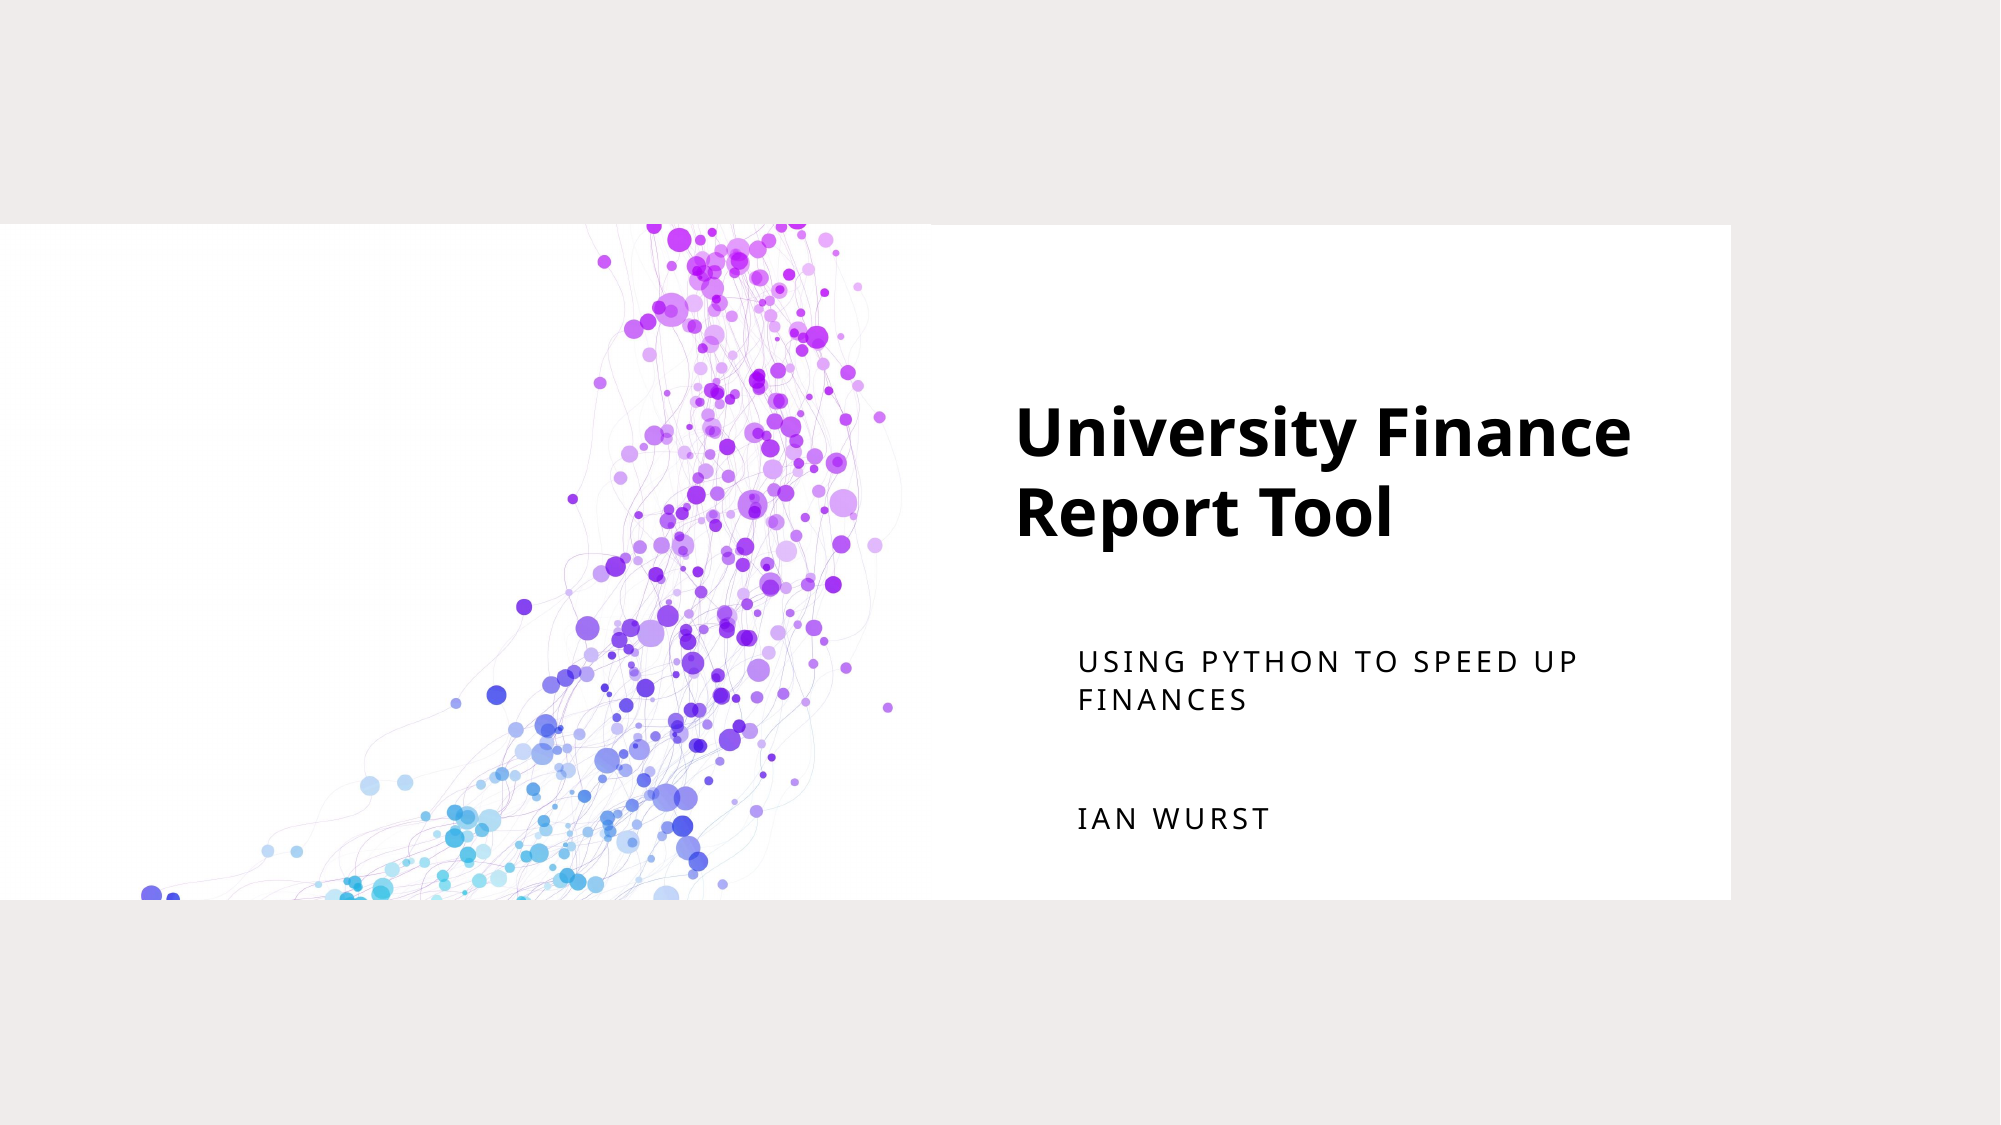

# University Finance Report Tool
Using Python to speed up Finances
Ian Wurst